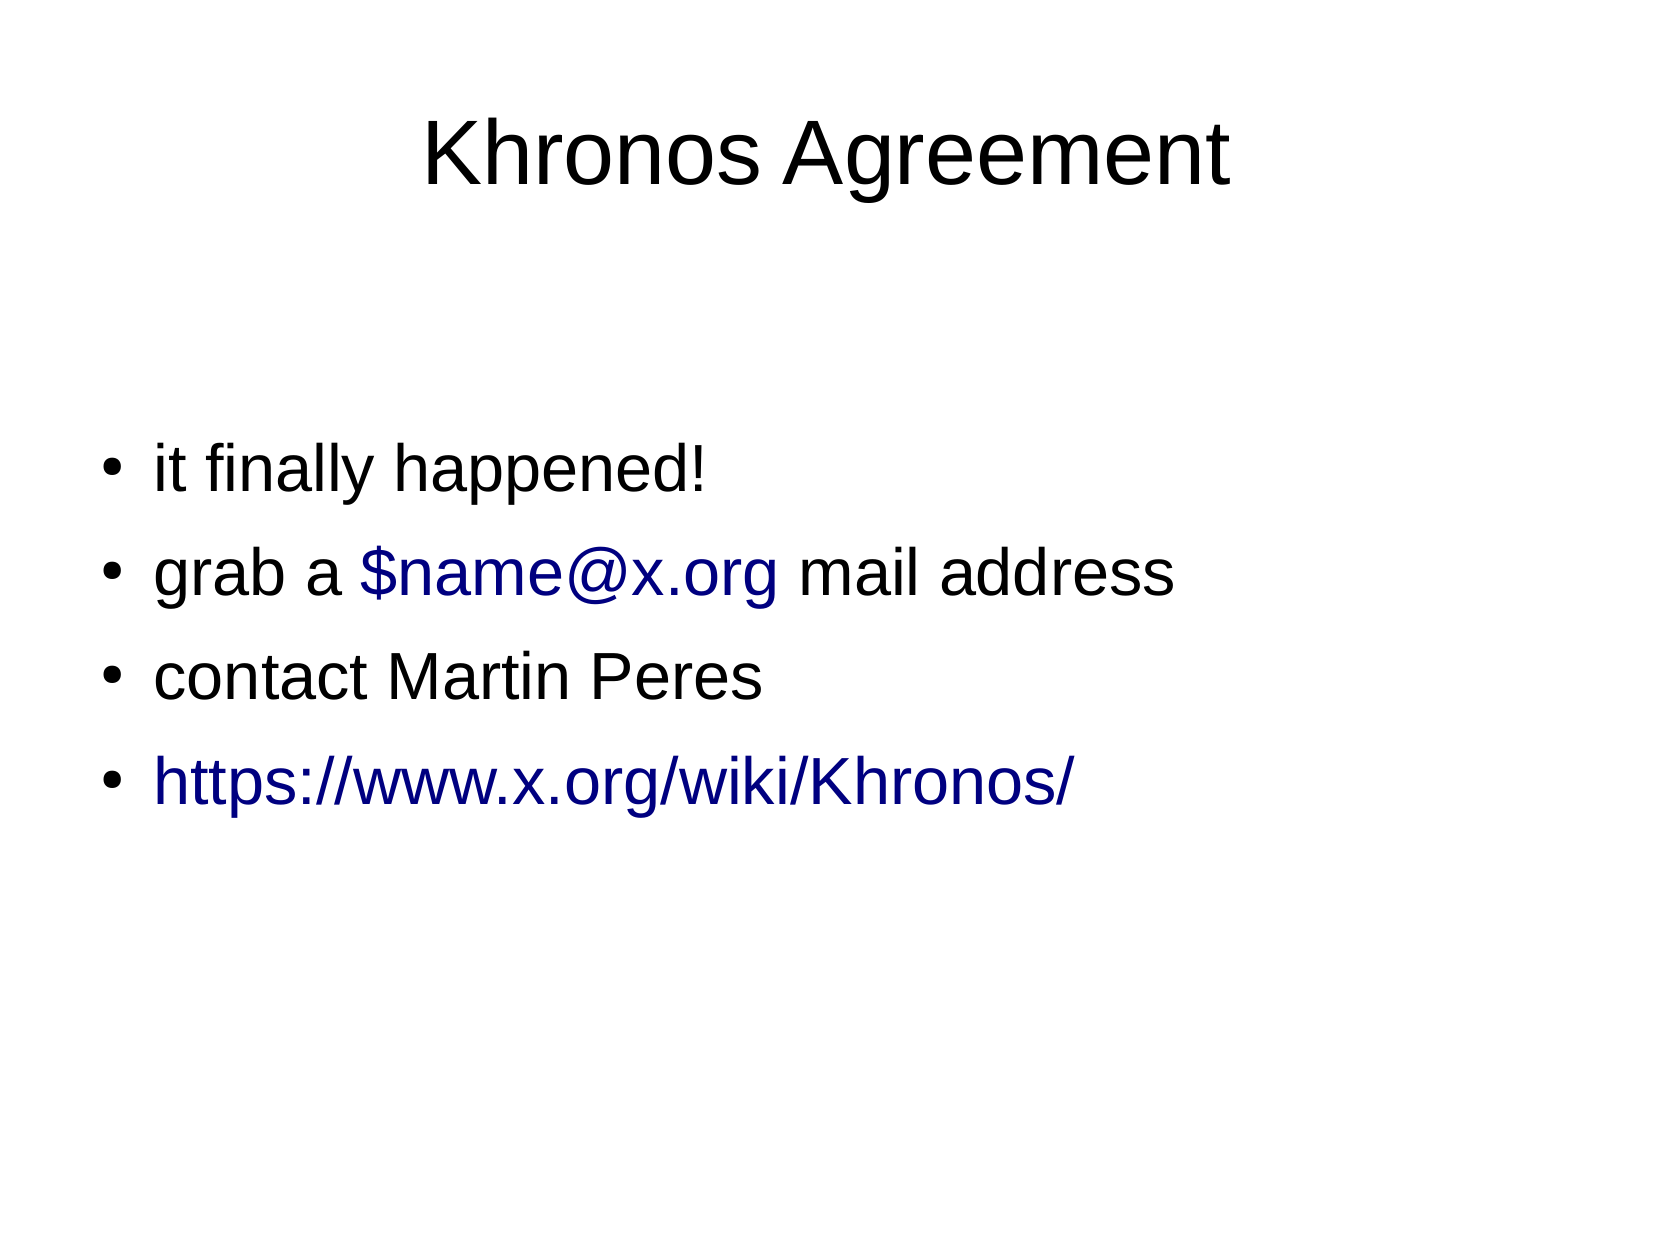

# Khronos Agreement
it finally happened!
grab a $name@x.org mail address
contact Martin Peres
https://www.x.org/wiki/Khronos/